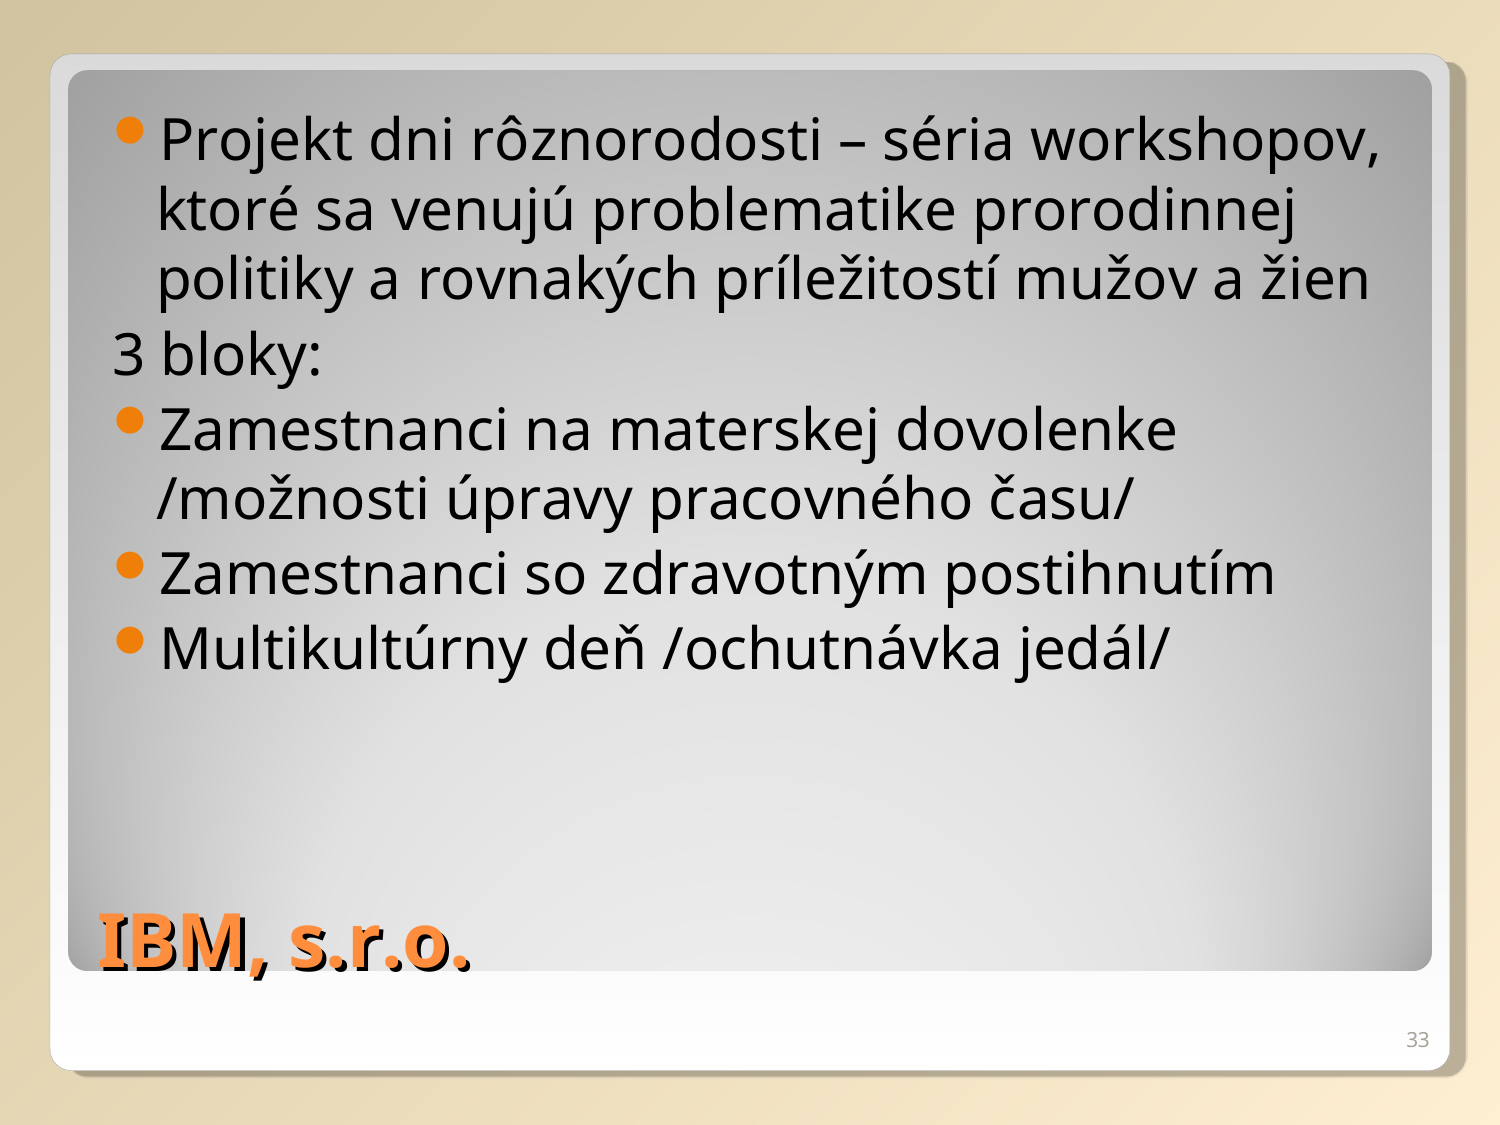

Projekt dni rôznorodosti – séria workshopov, ktoré sa venujú problematike prorodinnej politiky a rovnakých príležitostí mužov a žien
3 bloky:
Zamestnanci na materskej dovolenke /možnosti úpravy pracovného času/
Zamestnanci so zdravotným postihnutím
Multikultúrny deň /ochutnávka jedál/
# IBM, s.r.o.